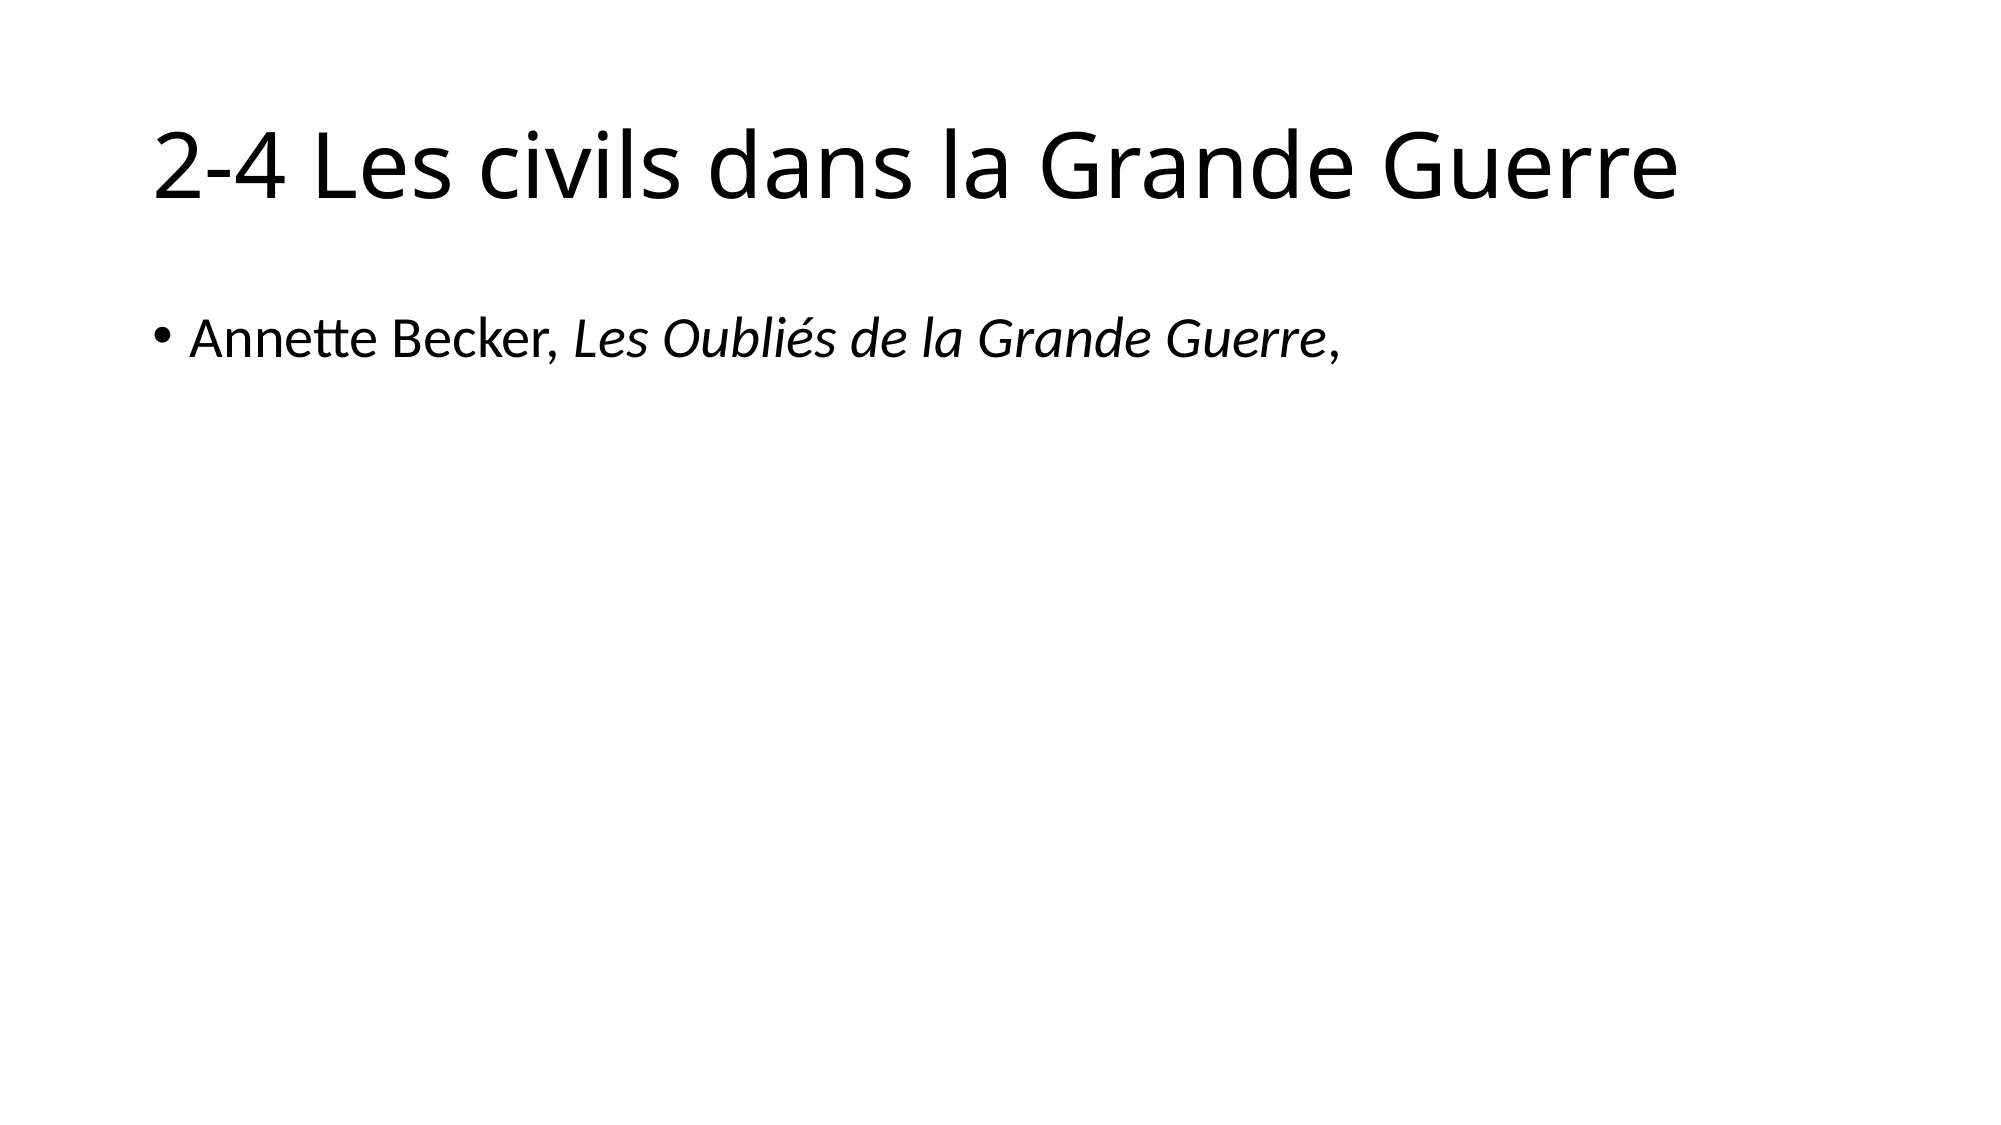

# 2-4 Les civils dans la Grande Guerre
Annette Becker, Les Oubliés de la Grande Guerre,